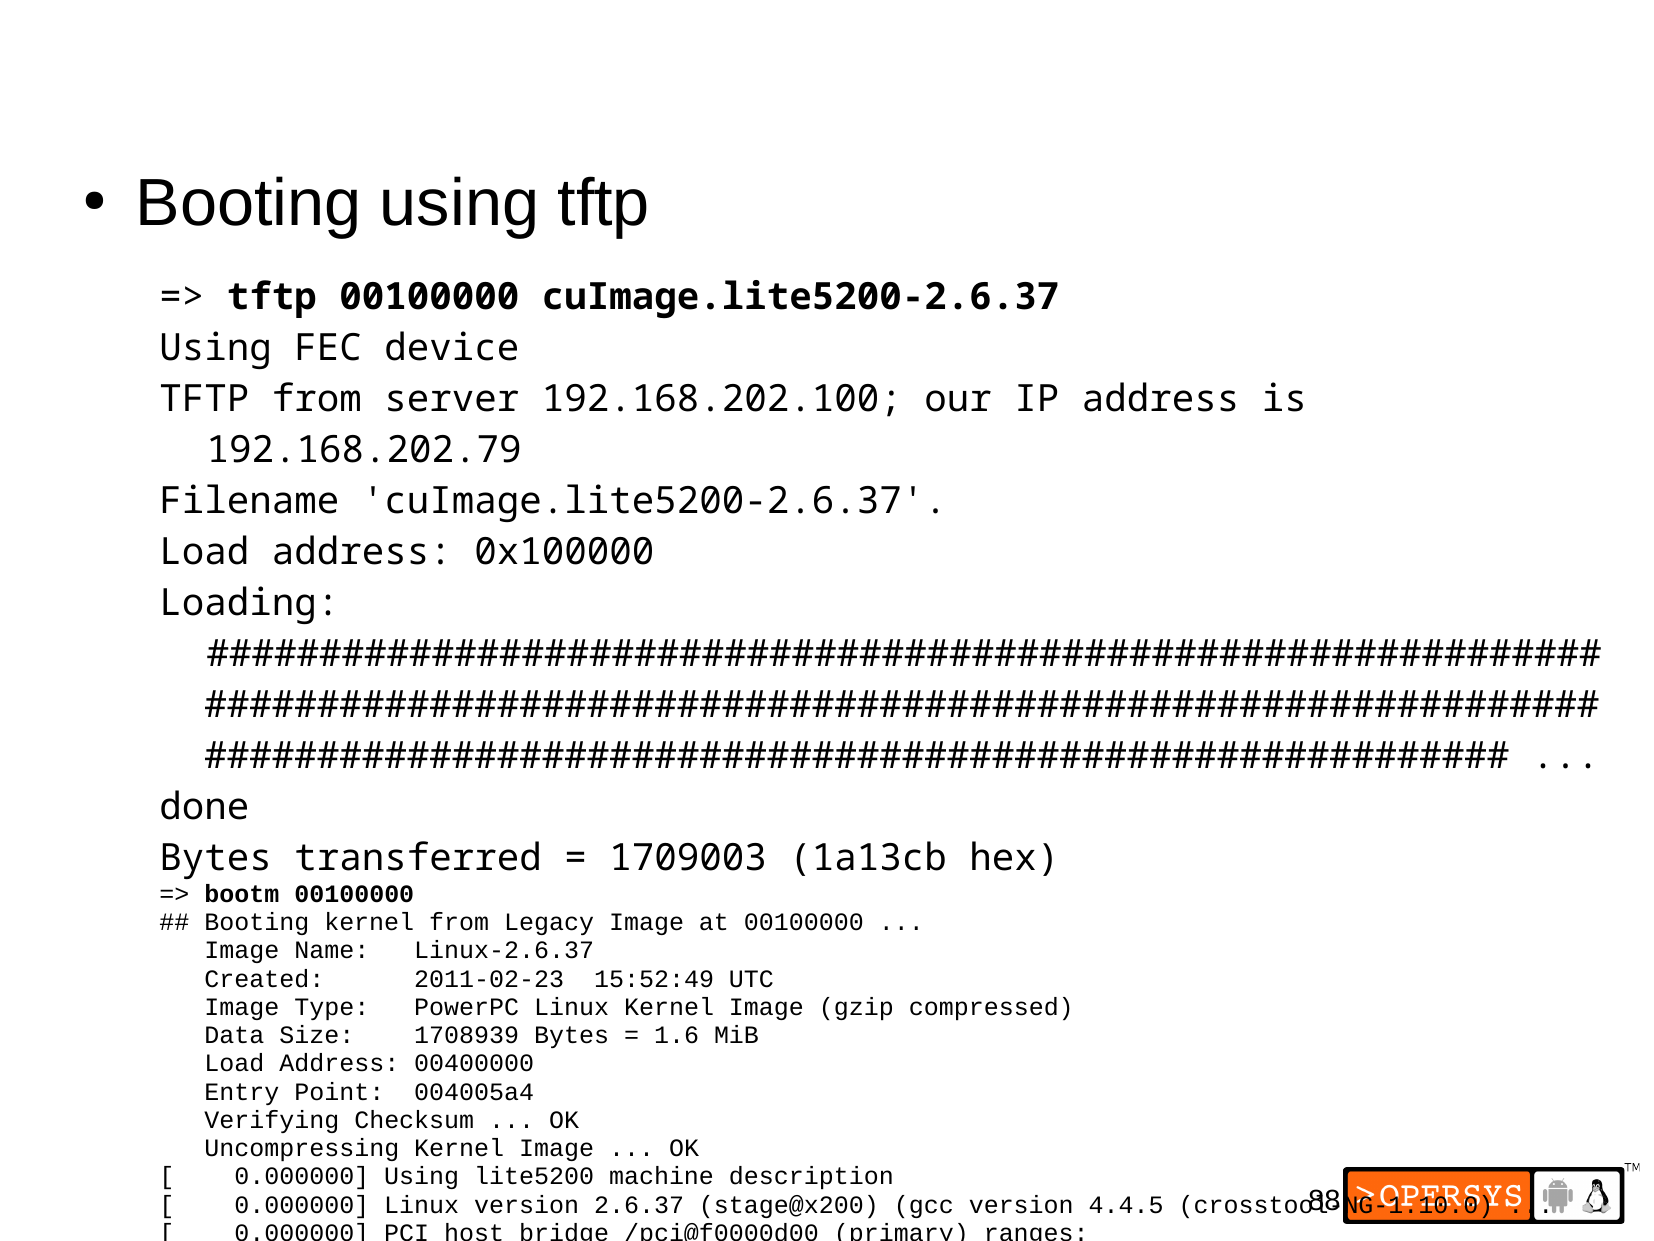

# Booting using tftp
=> tftp 00100000 cuImage.lite5200-2.6.37
Using FEC device
TFTP from server 192.168.202.100; our IP address is 192.168.202.79
Filename 'cuImage.lite5200-2.6.37'.
Load address: 0x100000
Loading: ##############################################################
 ##############################################################
 ########################################################## ...
done
Bytes transferred = 1709003 (1a13cb hex)
=> bootm 00100000
## Booting kernel from Legacy Image at 00100000 ...
 Image Name: Linux-2.6.37
 Created: 2011-02-23 15:52:49 UTC
 Image Type: PowerPC Linux Kernel Image (gzip compressed)
 Data Size: 1708939 Bytes = 1.6 MiB
 Load Address: 00400000
 Entry Point: 004005a4
 Verifying Checksum ... OK
 Uncompressing Kernel Image ... OK
[ 0.000000] Using lite5200 machine description
[ 0.000000] Linux version 2.6.37 (stage@x200) (gcc version 4.4.5 (crosstool-NG-1.10.0) ...
[ 0.000000] PCI host bridge /pci@f0000d00 (primary) ranges:
...